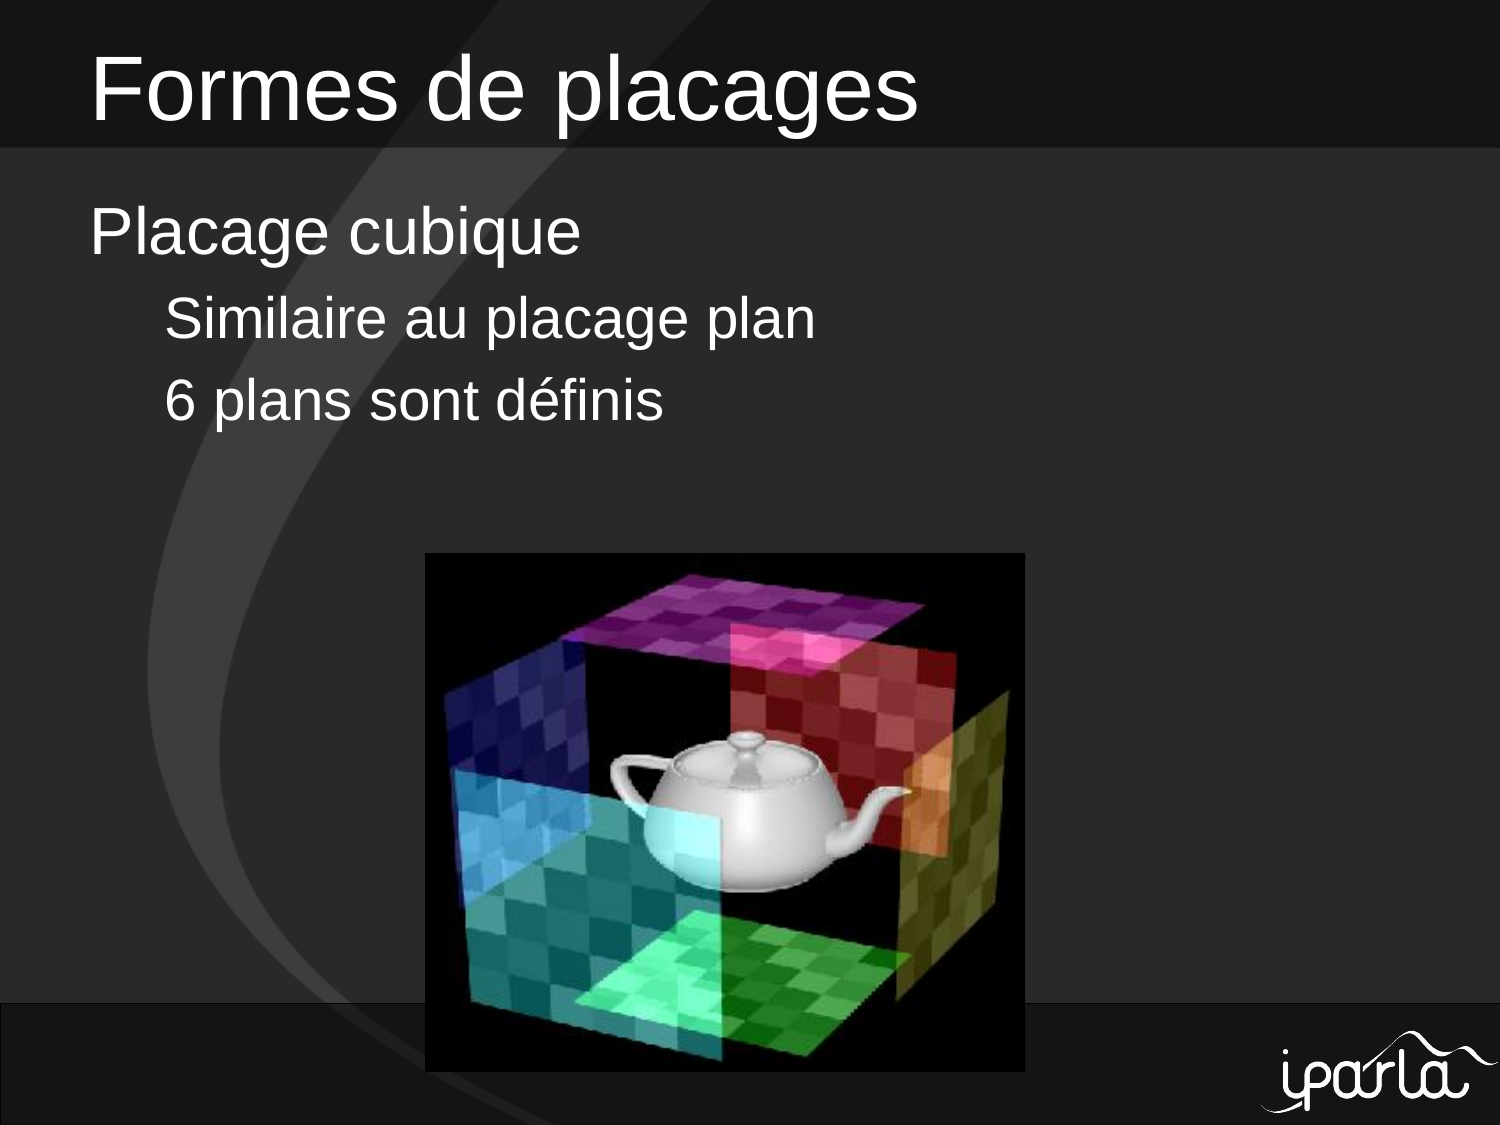

# Formes de placages
Placage cubique
Similaire au placage plan
6 plans sont définis